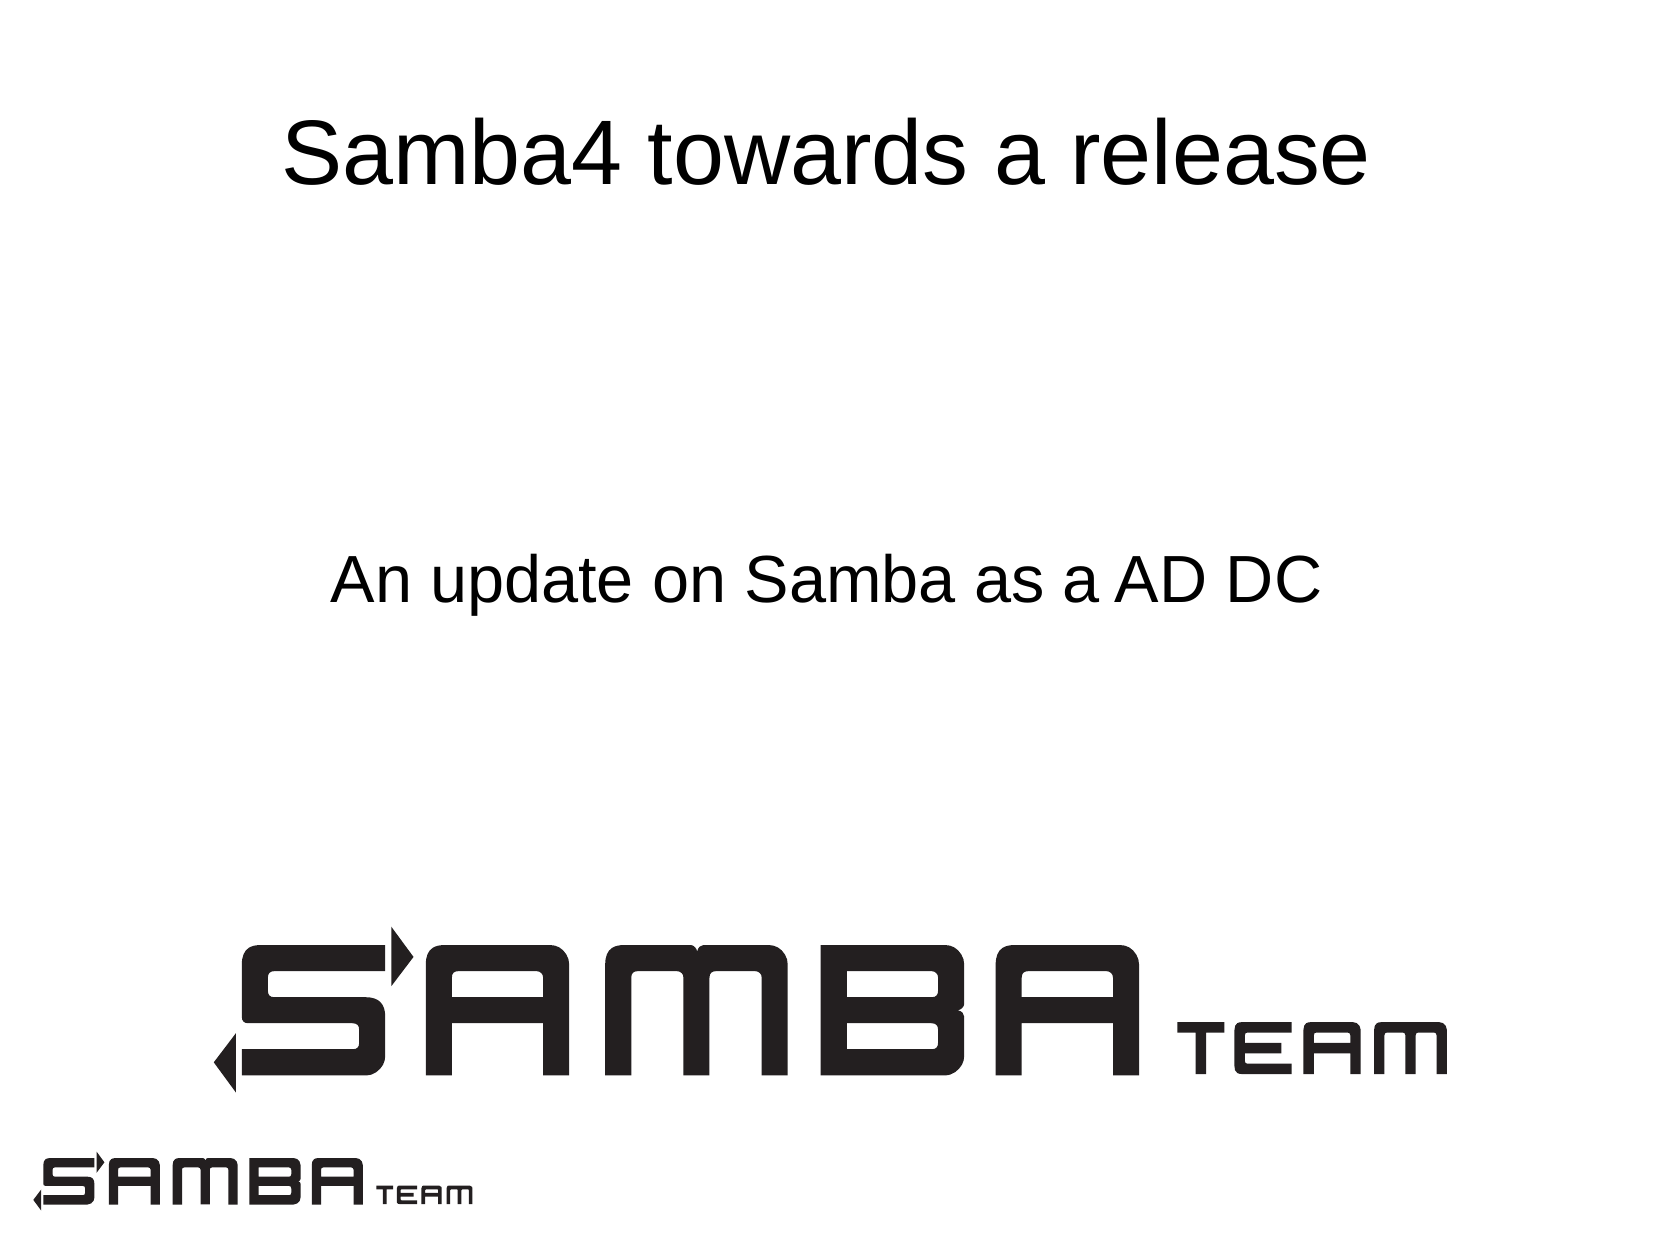

# Samba4 towards a release
An update on Samba as a AD DC